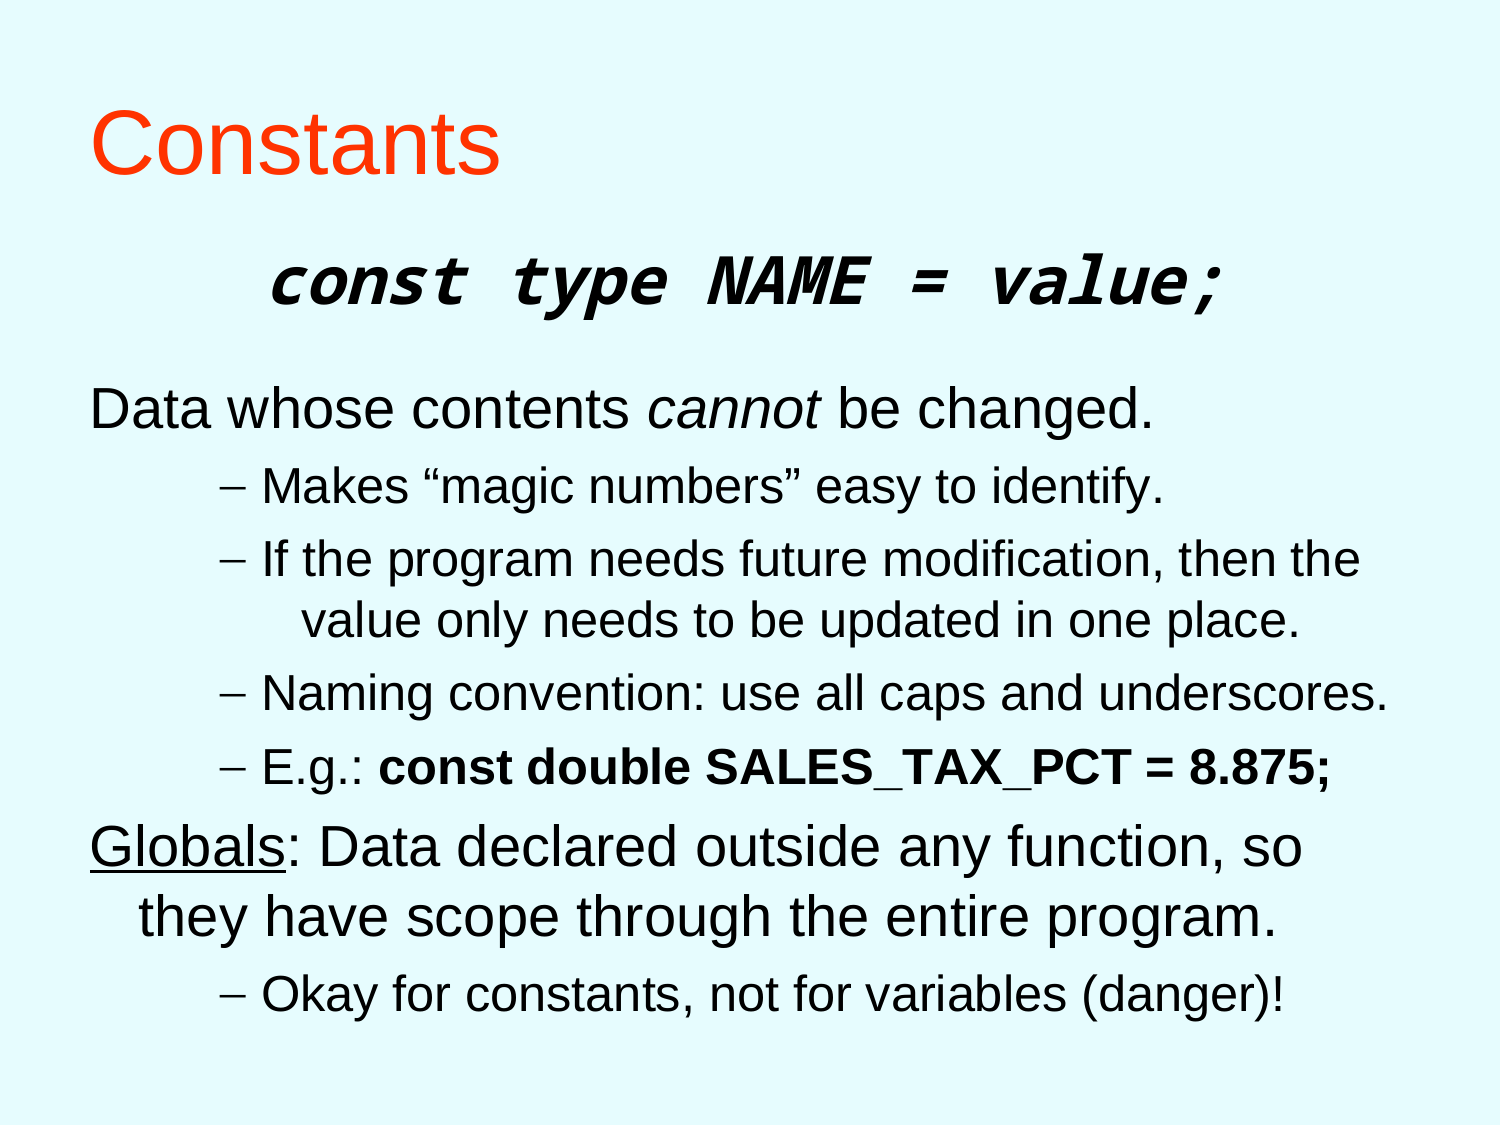

# Constants
const type NAME = value;
Data whose contents cannot be changed.
Makes “magic numbers” easy to identify.
If the program needs future modification, then the value only needs to be updated in one place.
Naming convention: use all caps and underscores.
E.g.: const double SALES_TAX_PCT = 8.875;
Globals: Data declared outside any function, so they have scope through the entire program.
Okay for constants, not for variables (danger)!